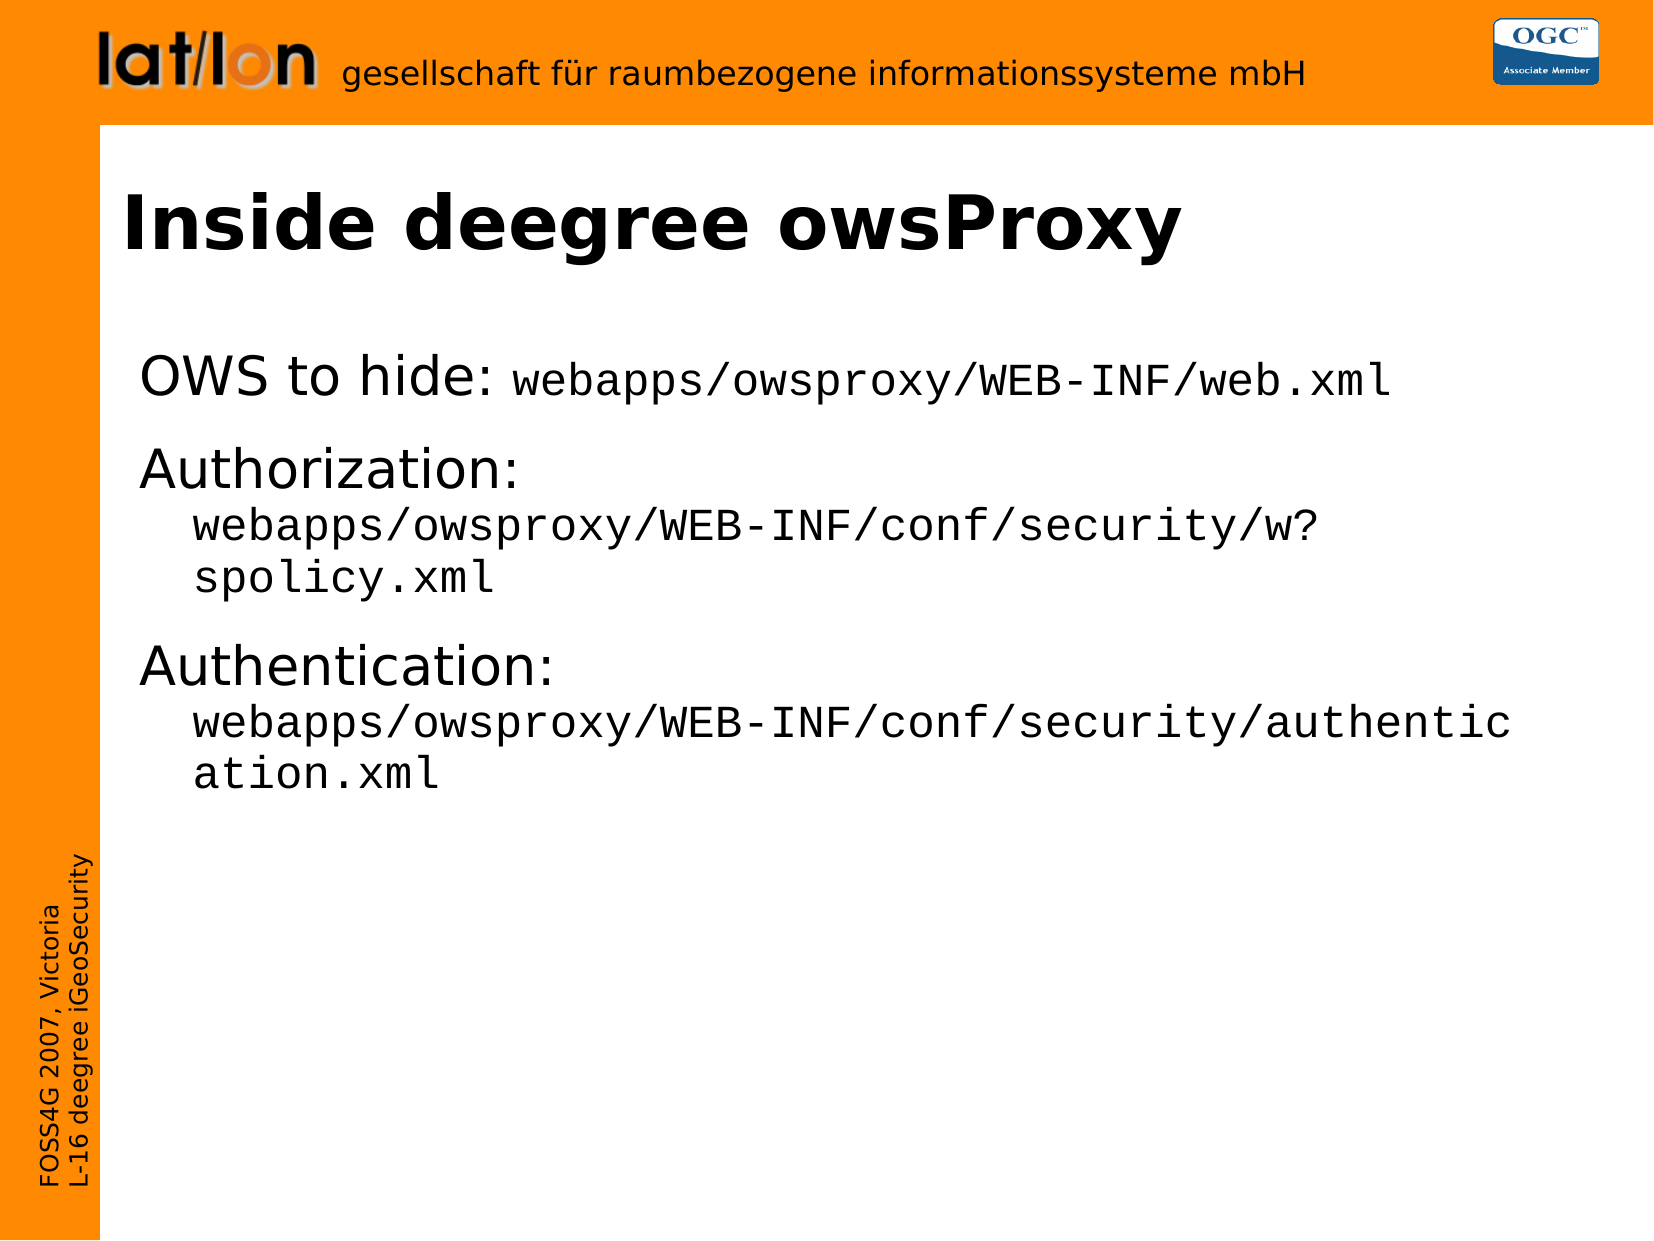

# Inside deegree owsProxy
OWS to hide: webapps/owsproxy/WEB-INF/web.xml
Authorization: webapps/owsproxy/WEB-INF/conf/security/w?spolicy.xml
Authentication: webapps/owsproxy/WEB-INF/conf/security/authentication.xml